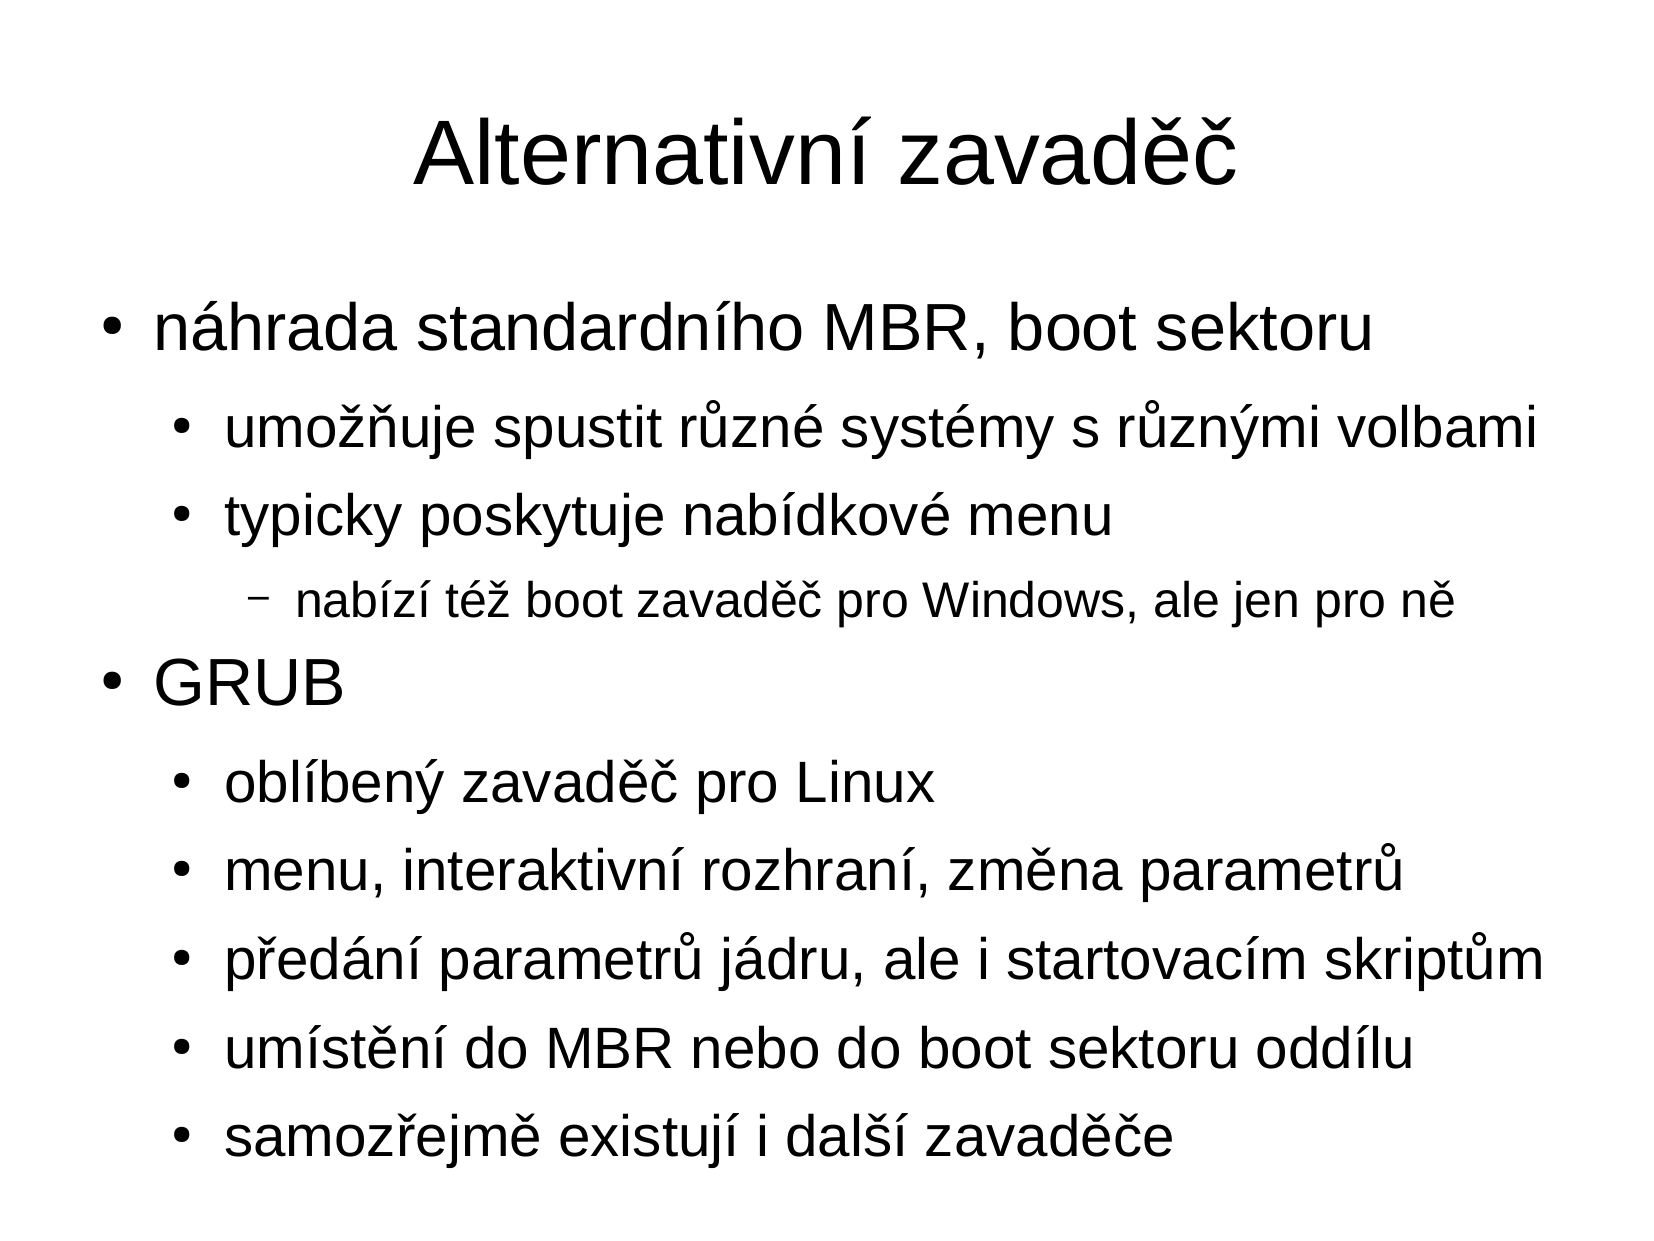

# Alternativní zavaděč
náhrada standardního MBR, boot sektoru
umožňuje spustit různé systémy s různými volbami
typicky poskytuje nabídkové menu
nabízí též boot zavaděč pro Windows, ale jen pro ně
GRUB
oblíbený zavaděč pro Linux
menu, interaktivní rozhraní, změna parametrů
předání parametrů jádru, ale i startovacím skriptům
umístění do MBR nebo do boot sektoru oddílu
samozřejmě existují i další zavaděče